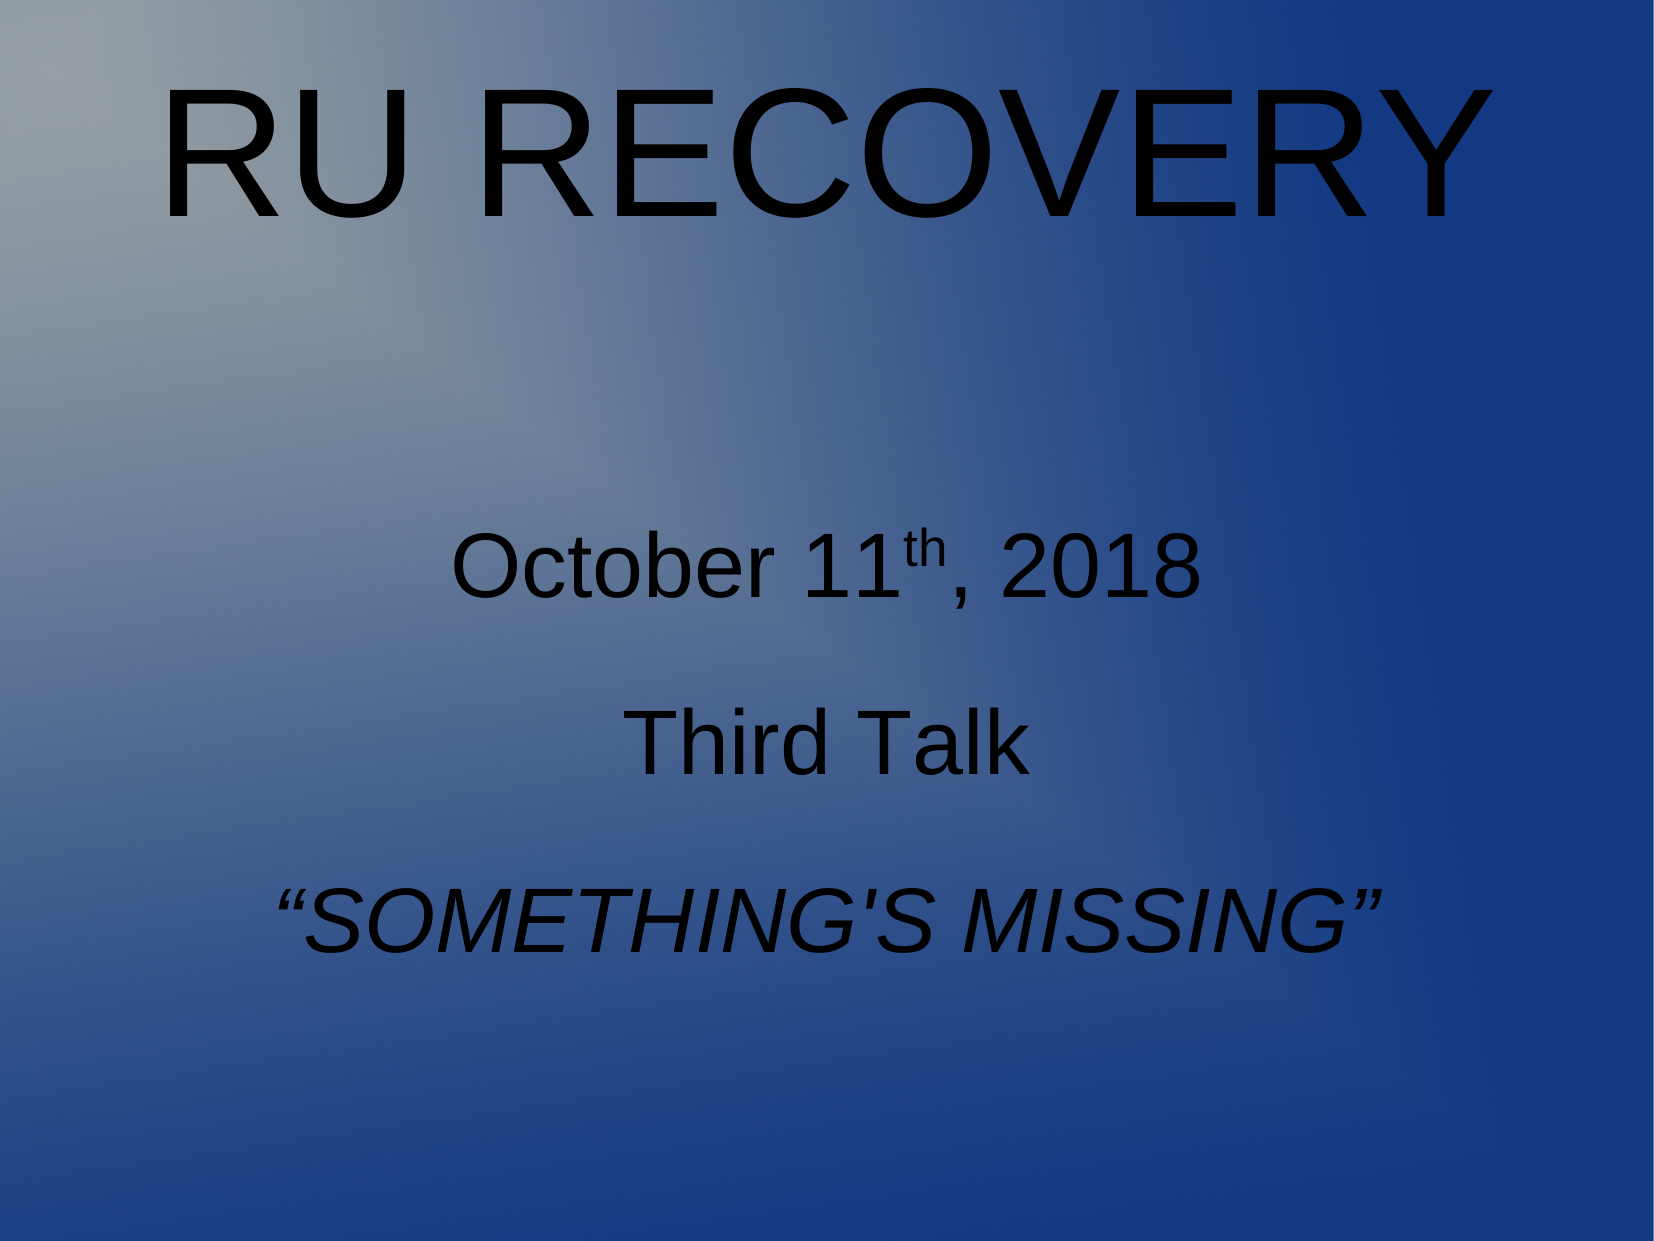

# RU RECOVERY
October 11th, 2018
Third Talk
“SOMETHING'S MISSING”